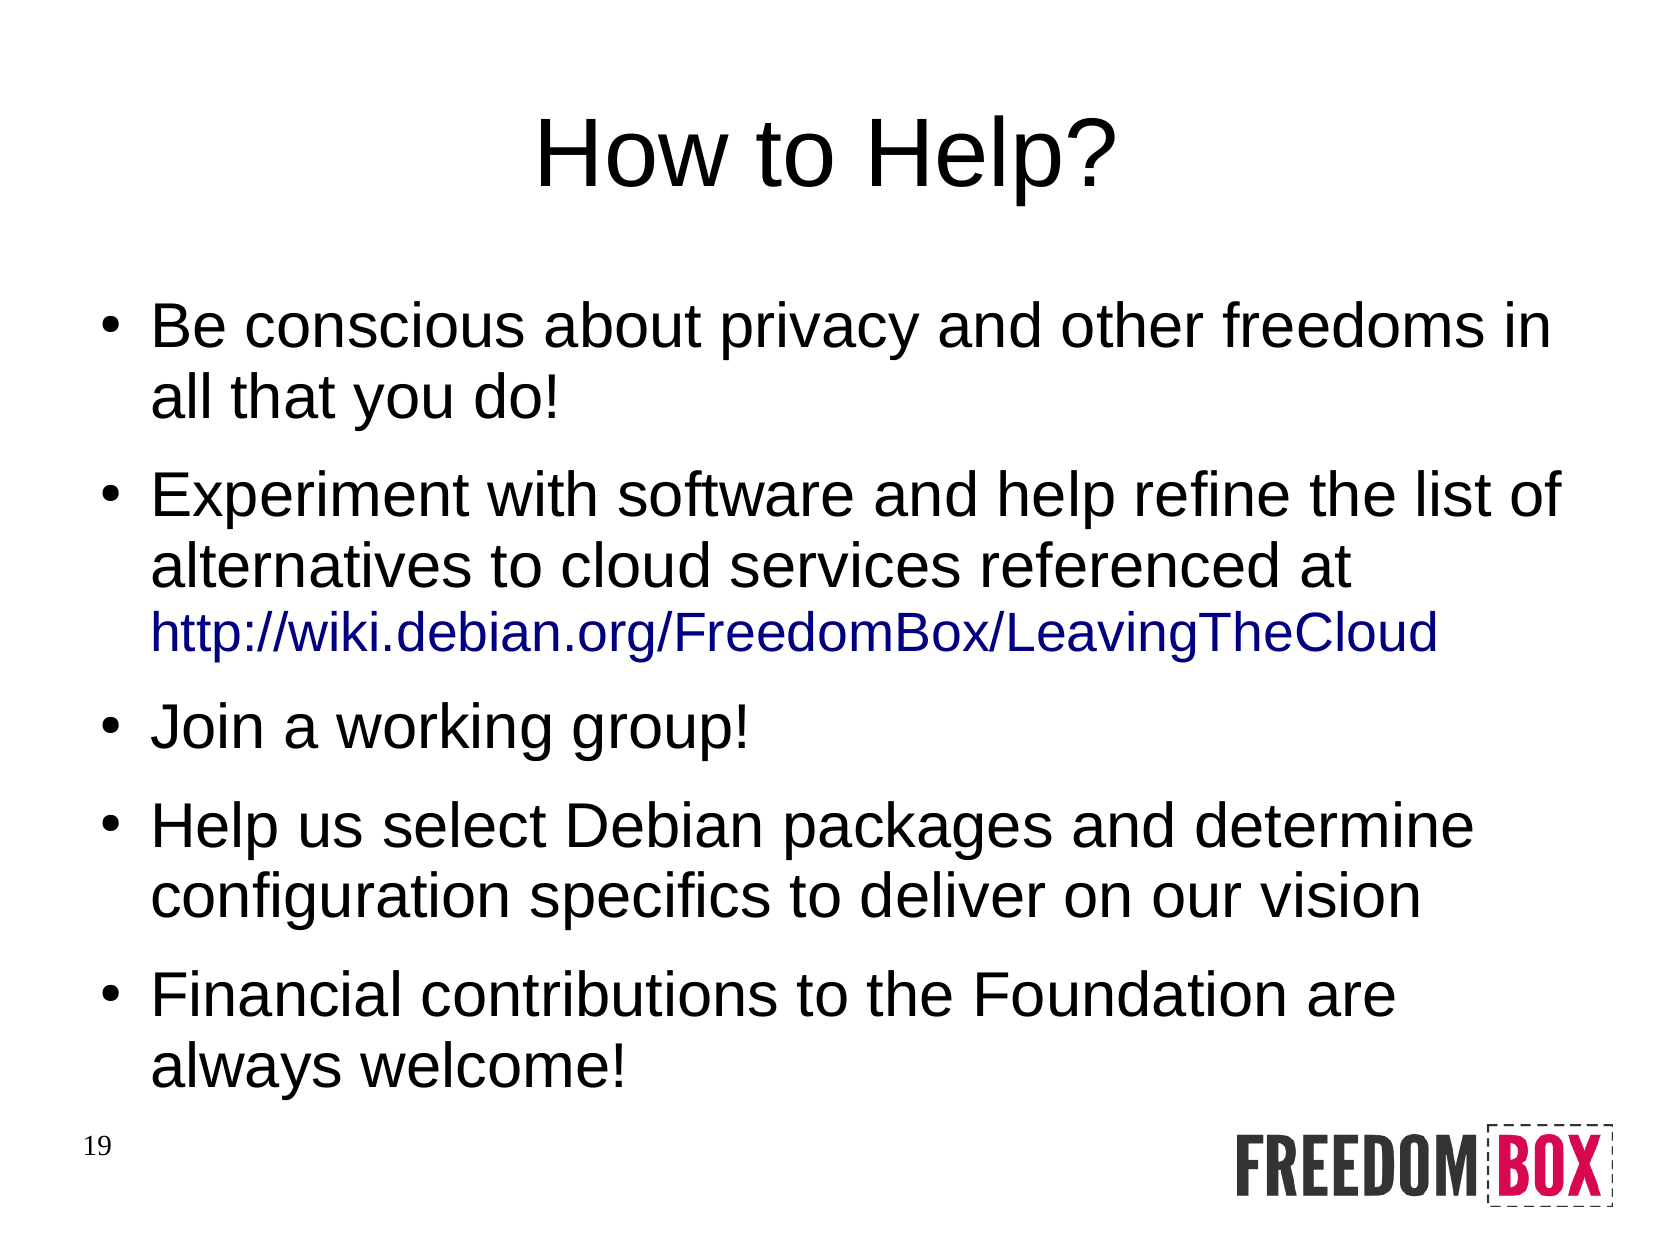

# How to Help?
Be conscious about privacy and other freedoms in all that you do!
Experiment with software and help refine the list of alternatives to cloud services referenced at http://wiki.debian.org/FreedomBox/LeavingTheCloud
Join a working group!
Help us select Debian packages and determine configuration specifics to deliver on our vision
Financial contributions to the Foundation are always welcome!